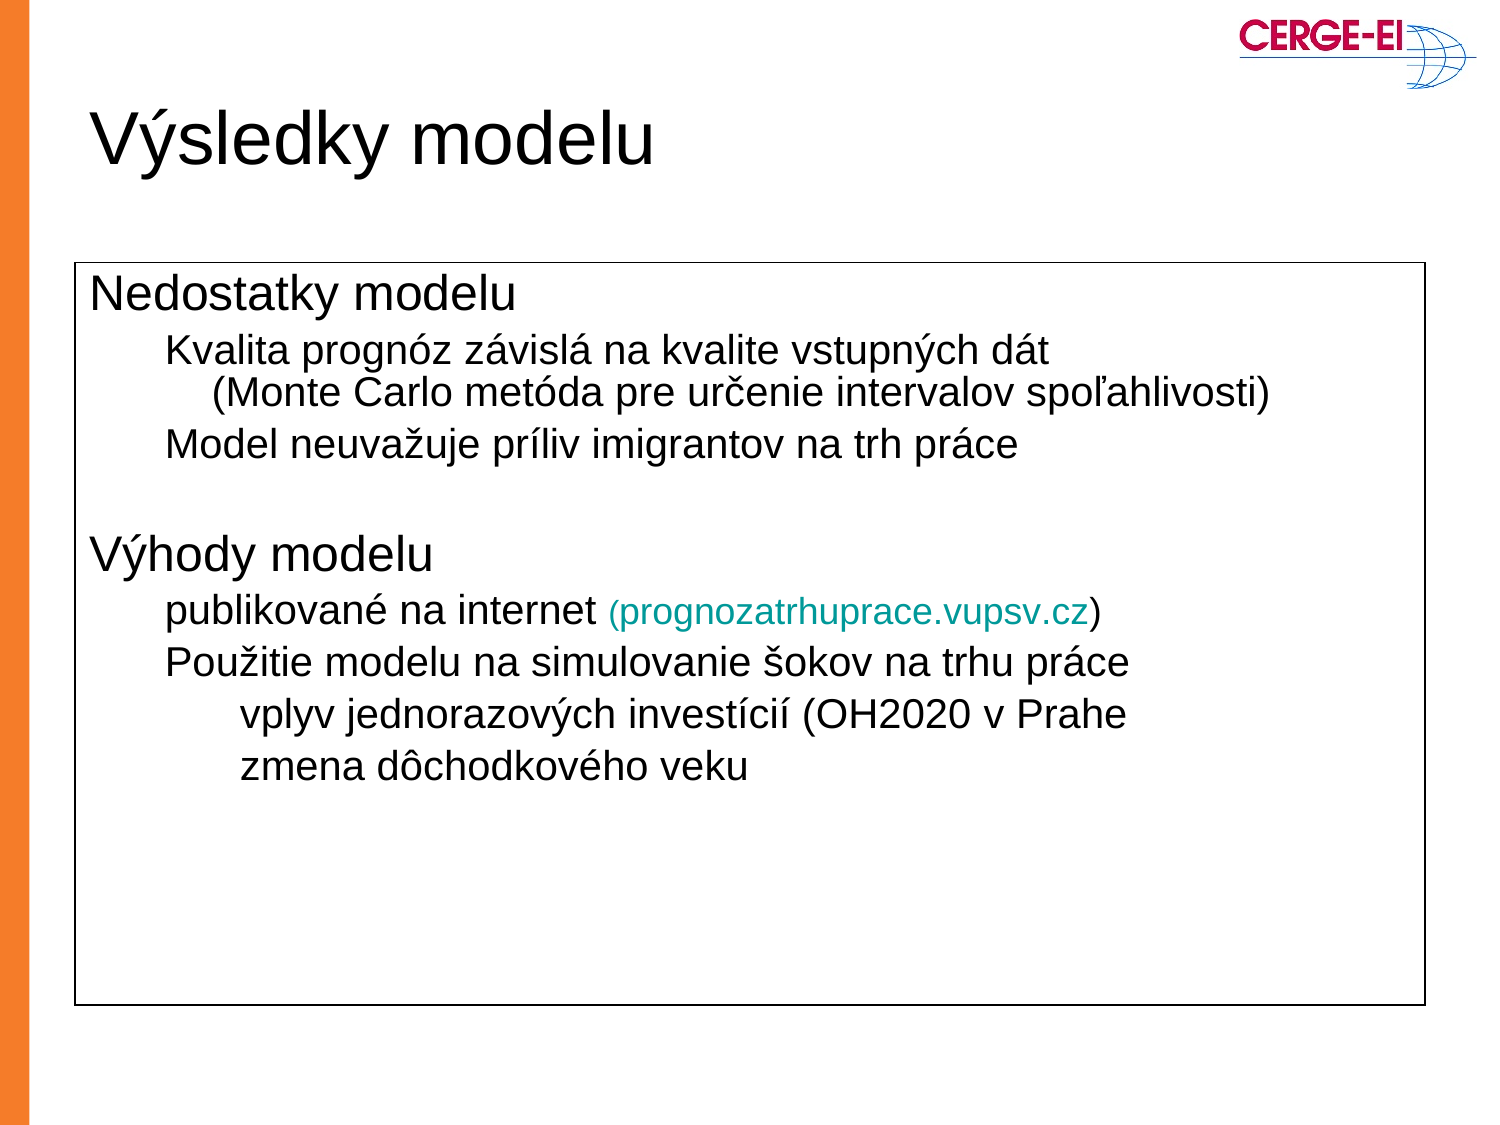

# Výsledky modelu
Nedostatky modelu
Kvalita prognóz závislá na kvalite vstupných dát
(Monte Carlo metóda pre určenie intervalov spoľahlivosti)
Model neuvažuje príliv imigrantov na trh práce
Výhody modelu
publikované na internet (prognozatrhuprace.vupsv.cz)
Použitie modelu na simulovanie šokov na trhu práce
vplyv jednorazových investícií (OH2020 v Prahe
zmena dôchodkového veku